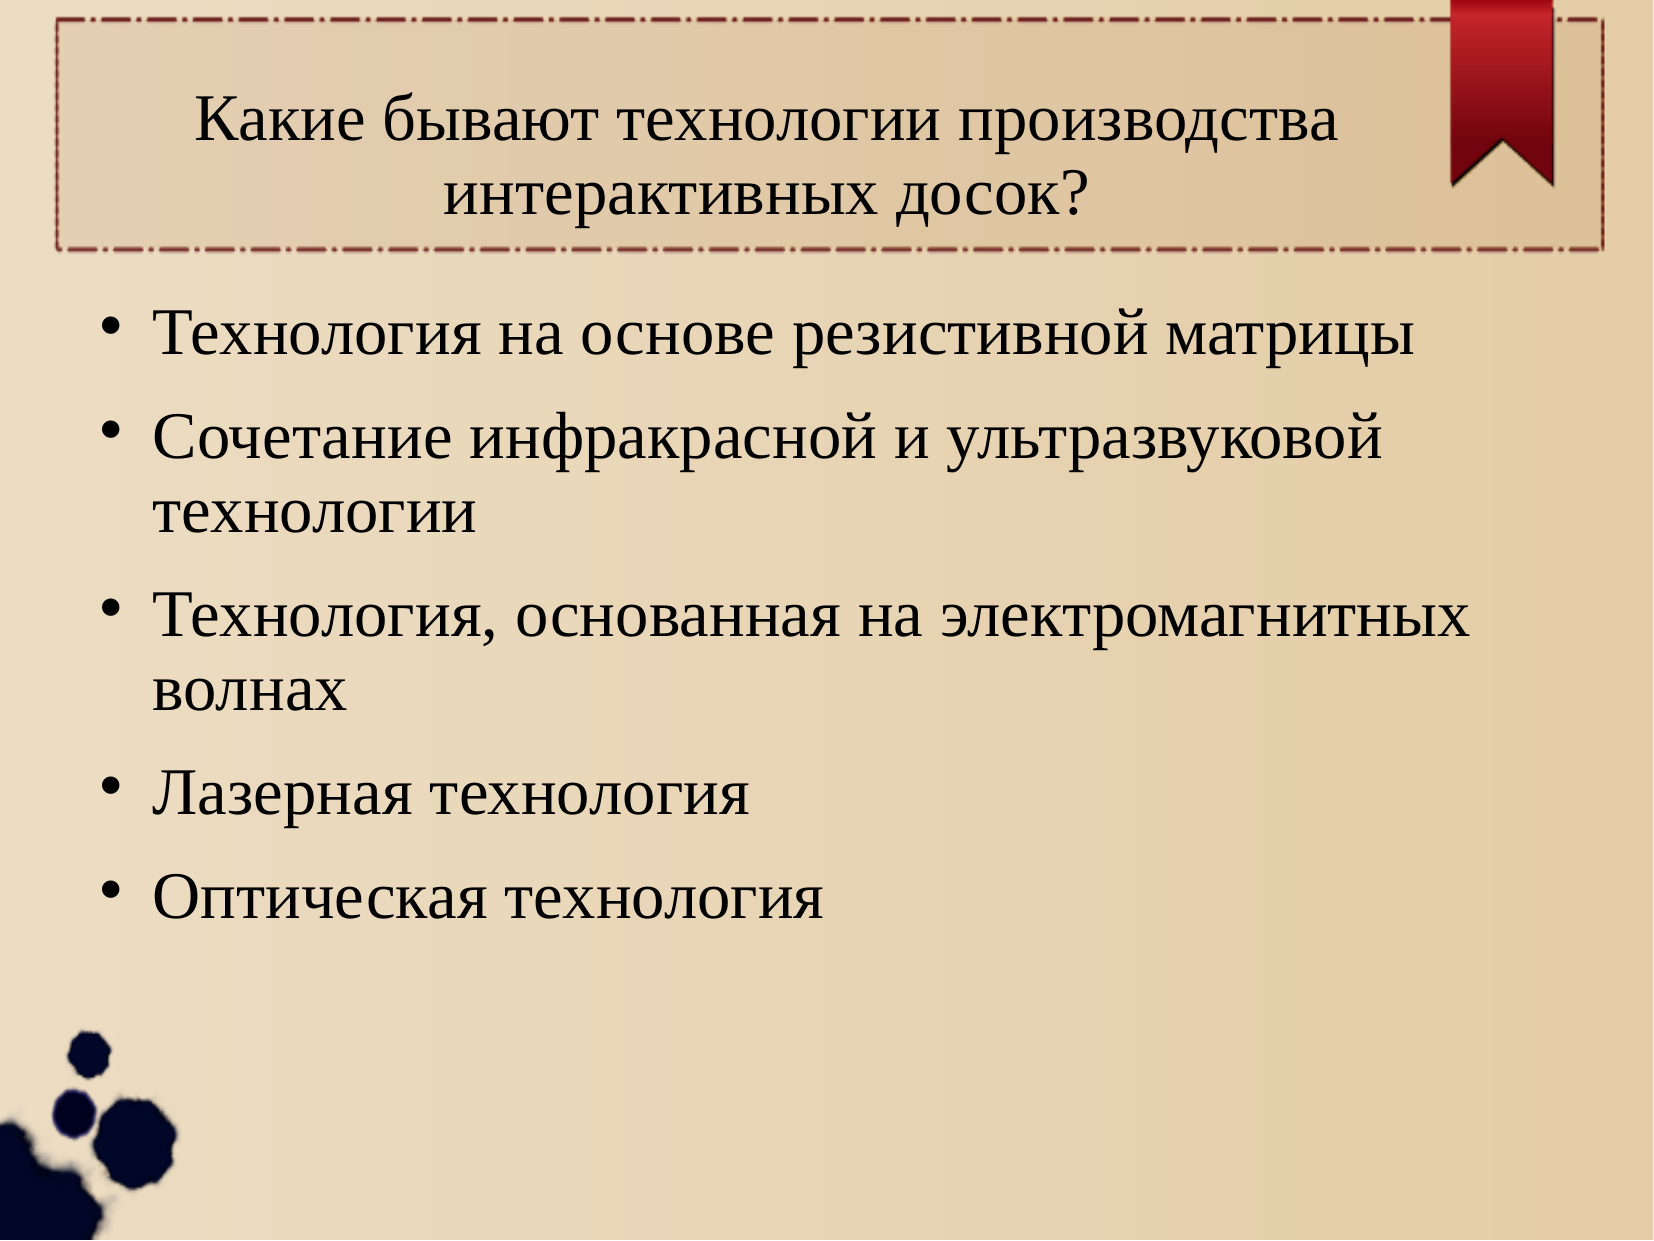

# Какие бывают технологии производства интерактивных досок?
Технология на основе резистивной матрицы
Сочетание инфракрасной и ультразвуковой технологии
Технология, основанная на электромагнитных волнах
Лазерная технология
Оптическая технология